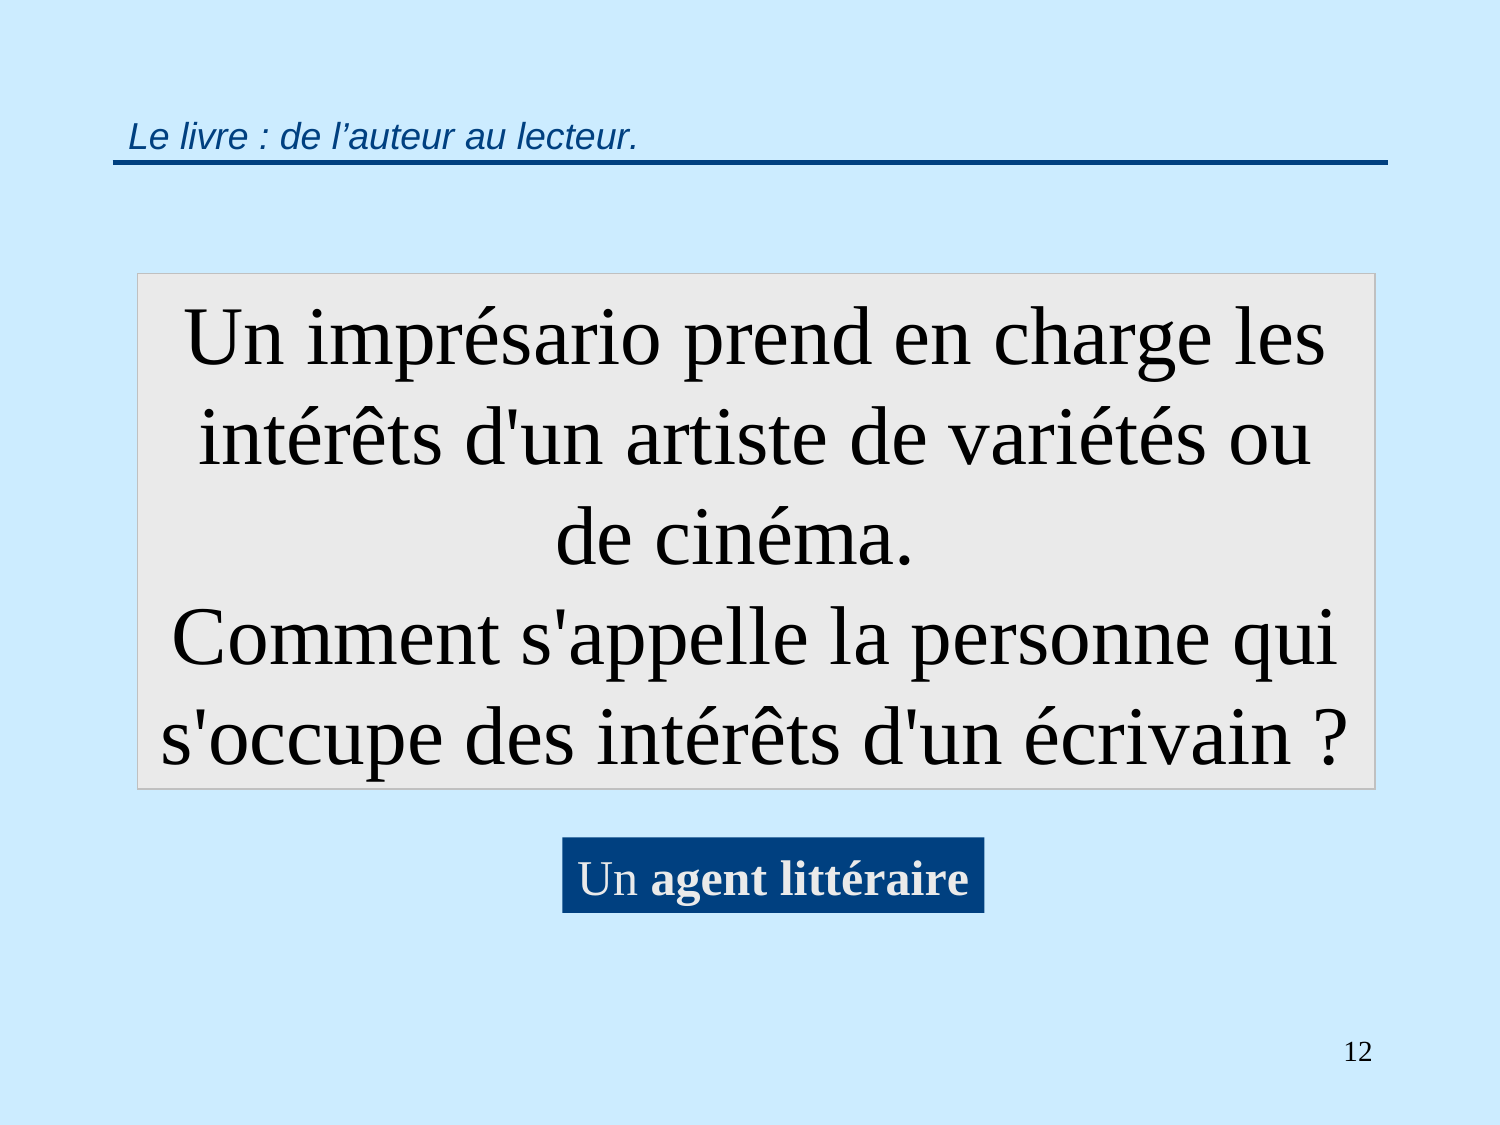

Le livre : de l’auteur au lecteur.
# Un imprésario prend en charge les intérêts d'un artiste de variétés ou de cinéma. Comment s'appelle la personne qui s'occupe des intérêts d'un écrivain ?
Un agent littéraire
12